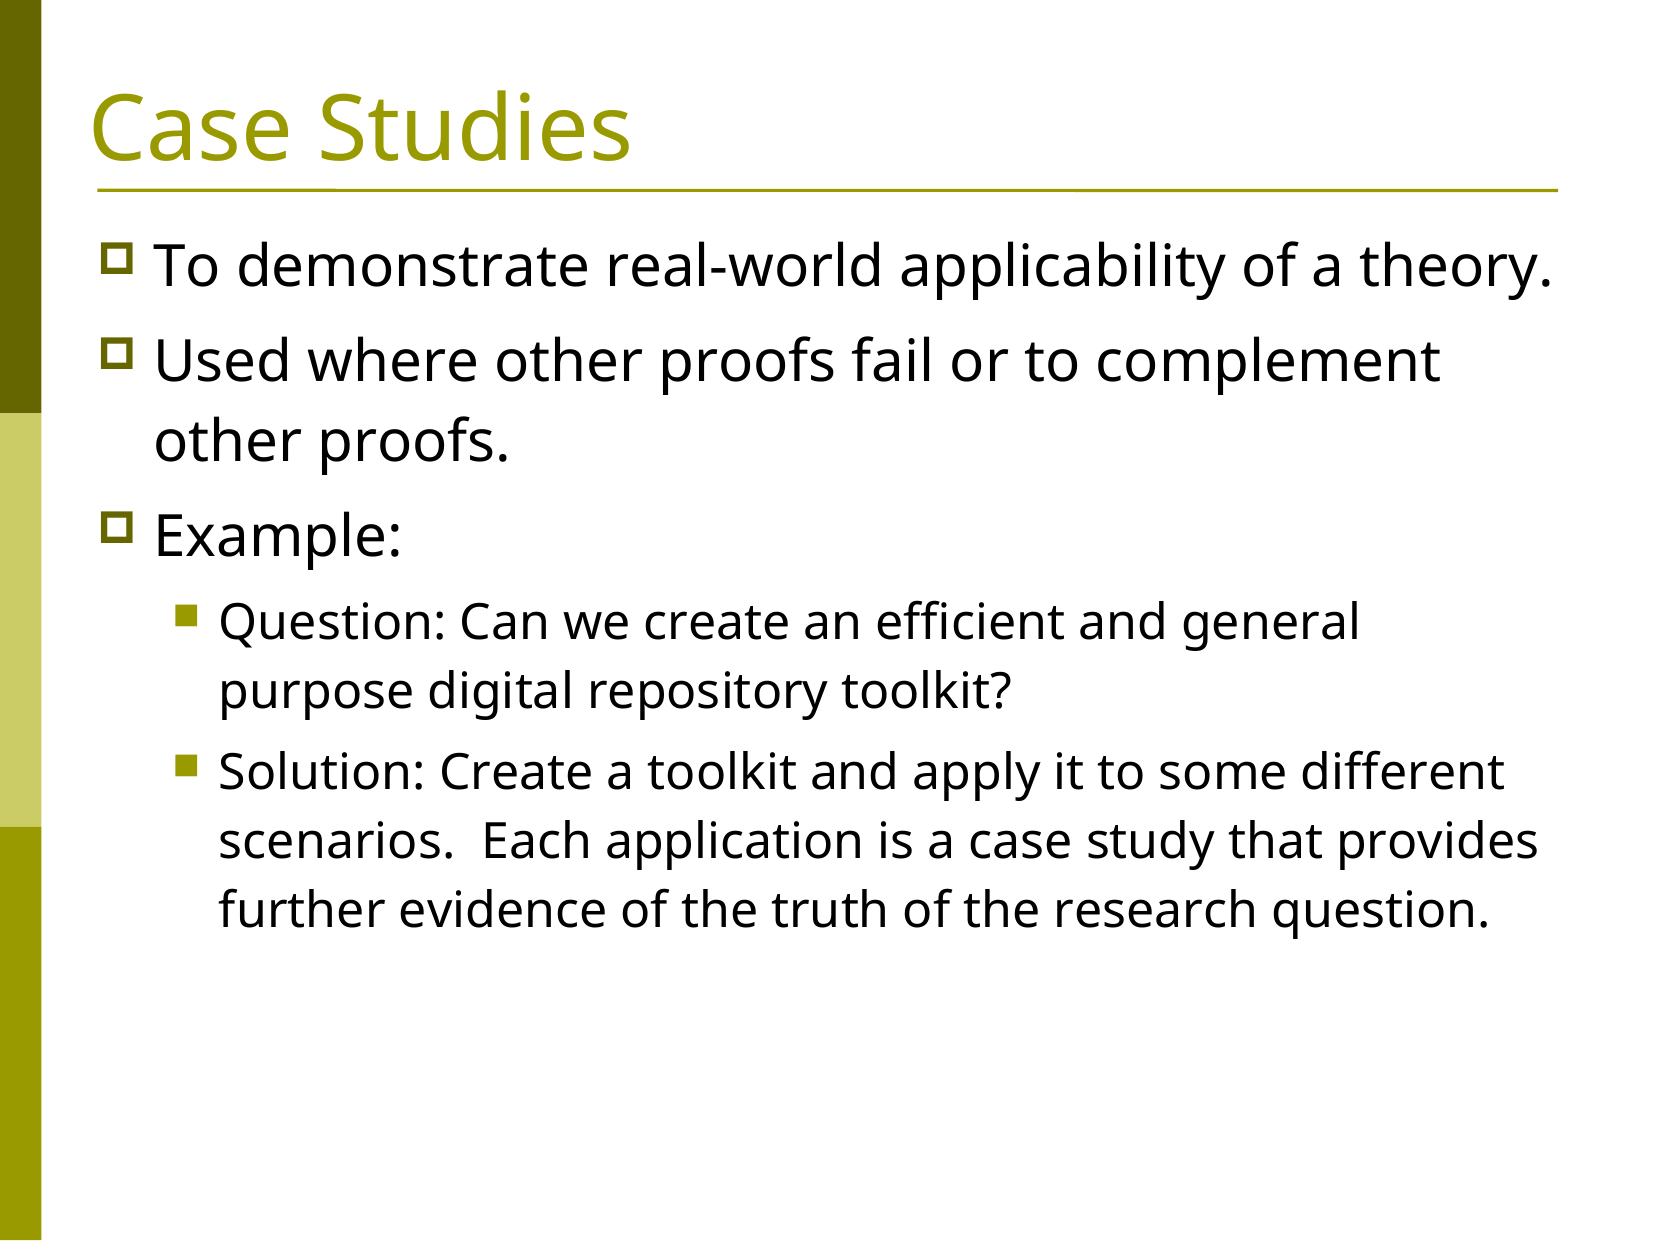

# Case Studies
To demonstrate real-world applicability of a theory.
Used where other proofs fail or to complement other proofs.
Example:
Question: Can we create an efficient and general purpose digital repository toolkit?
Solution: Create a toolkit and apply it to some different scenarios. Each application is a case study that provides further evidence of the truth of the research question.